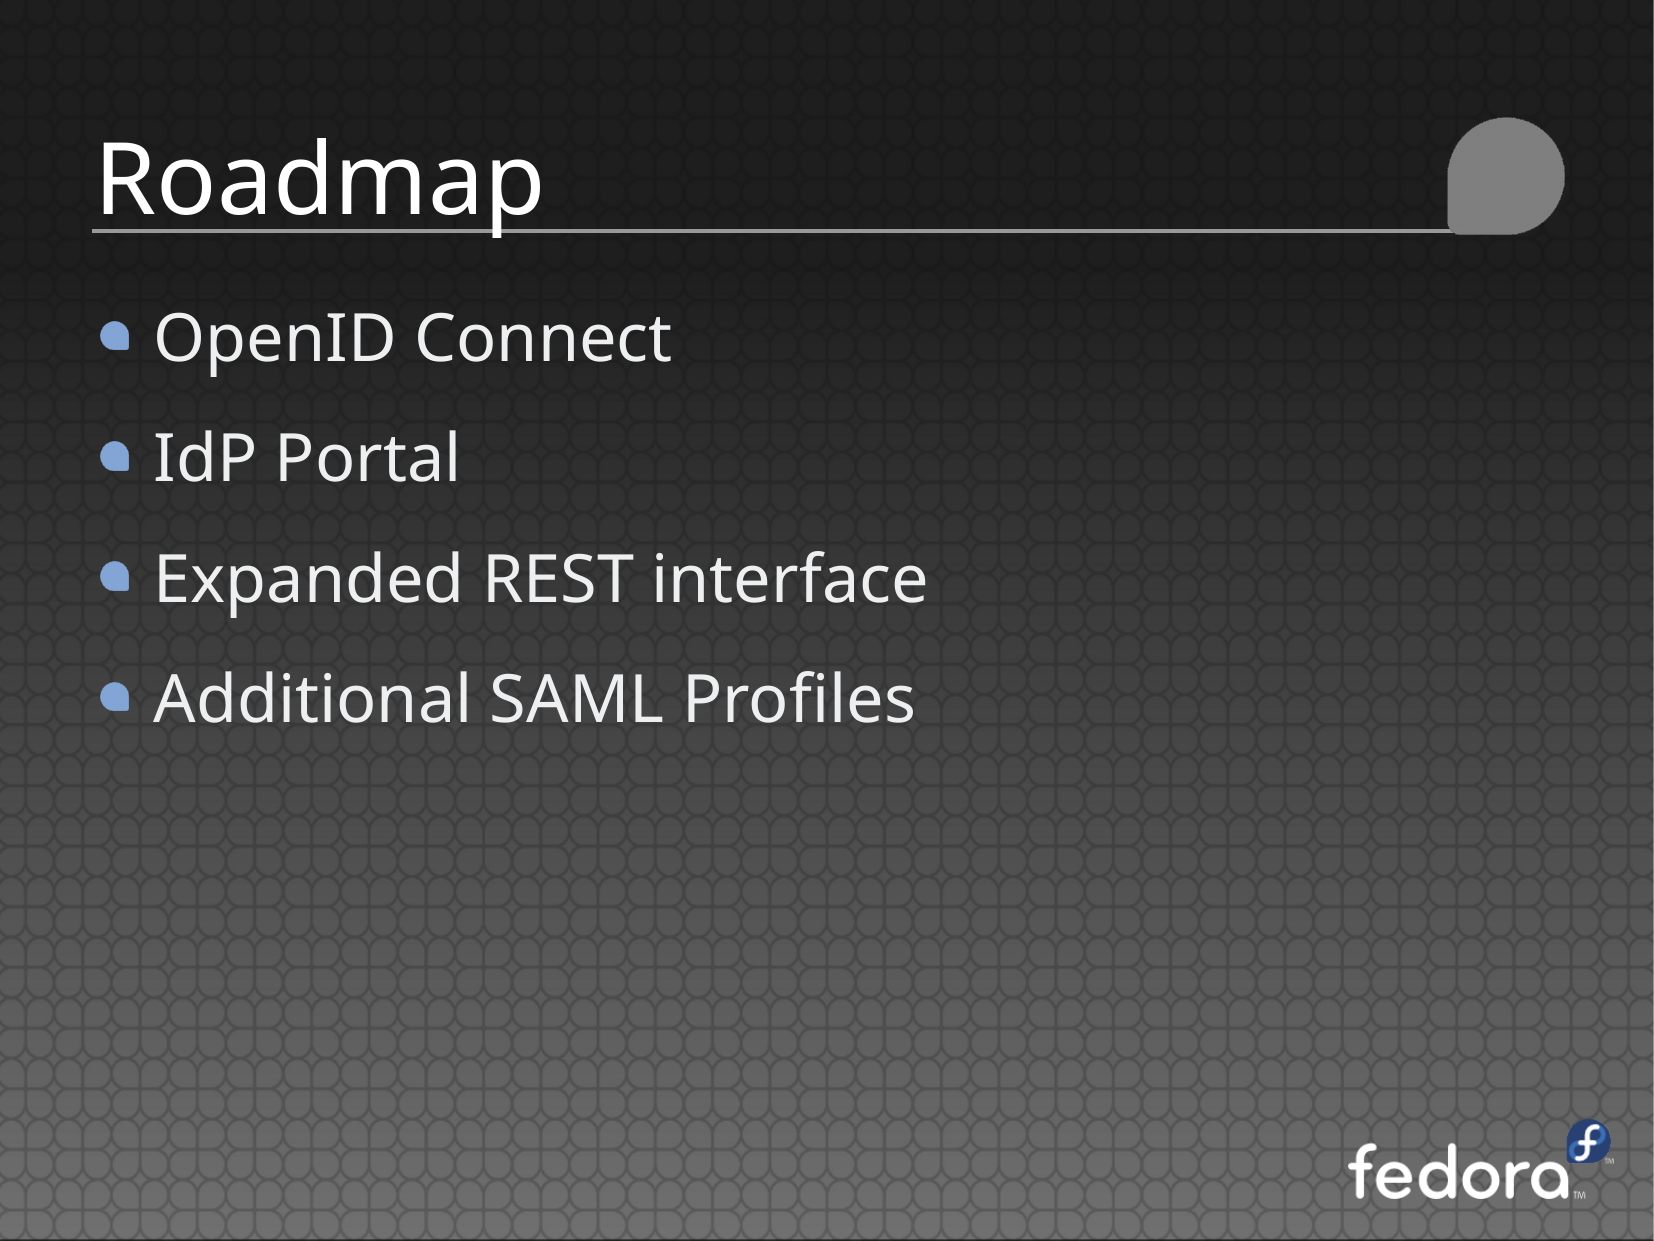

Roadmap
# OpenID Connect
IdP Portal
Expanded REST interface
Additional SAML Profiles